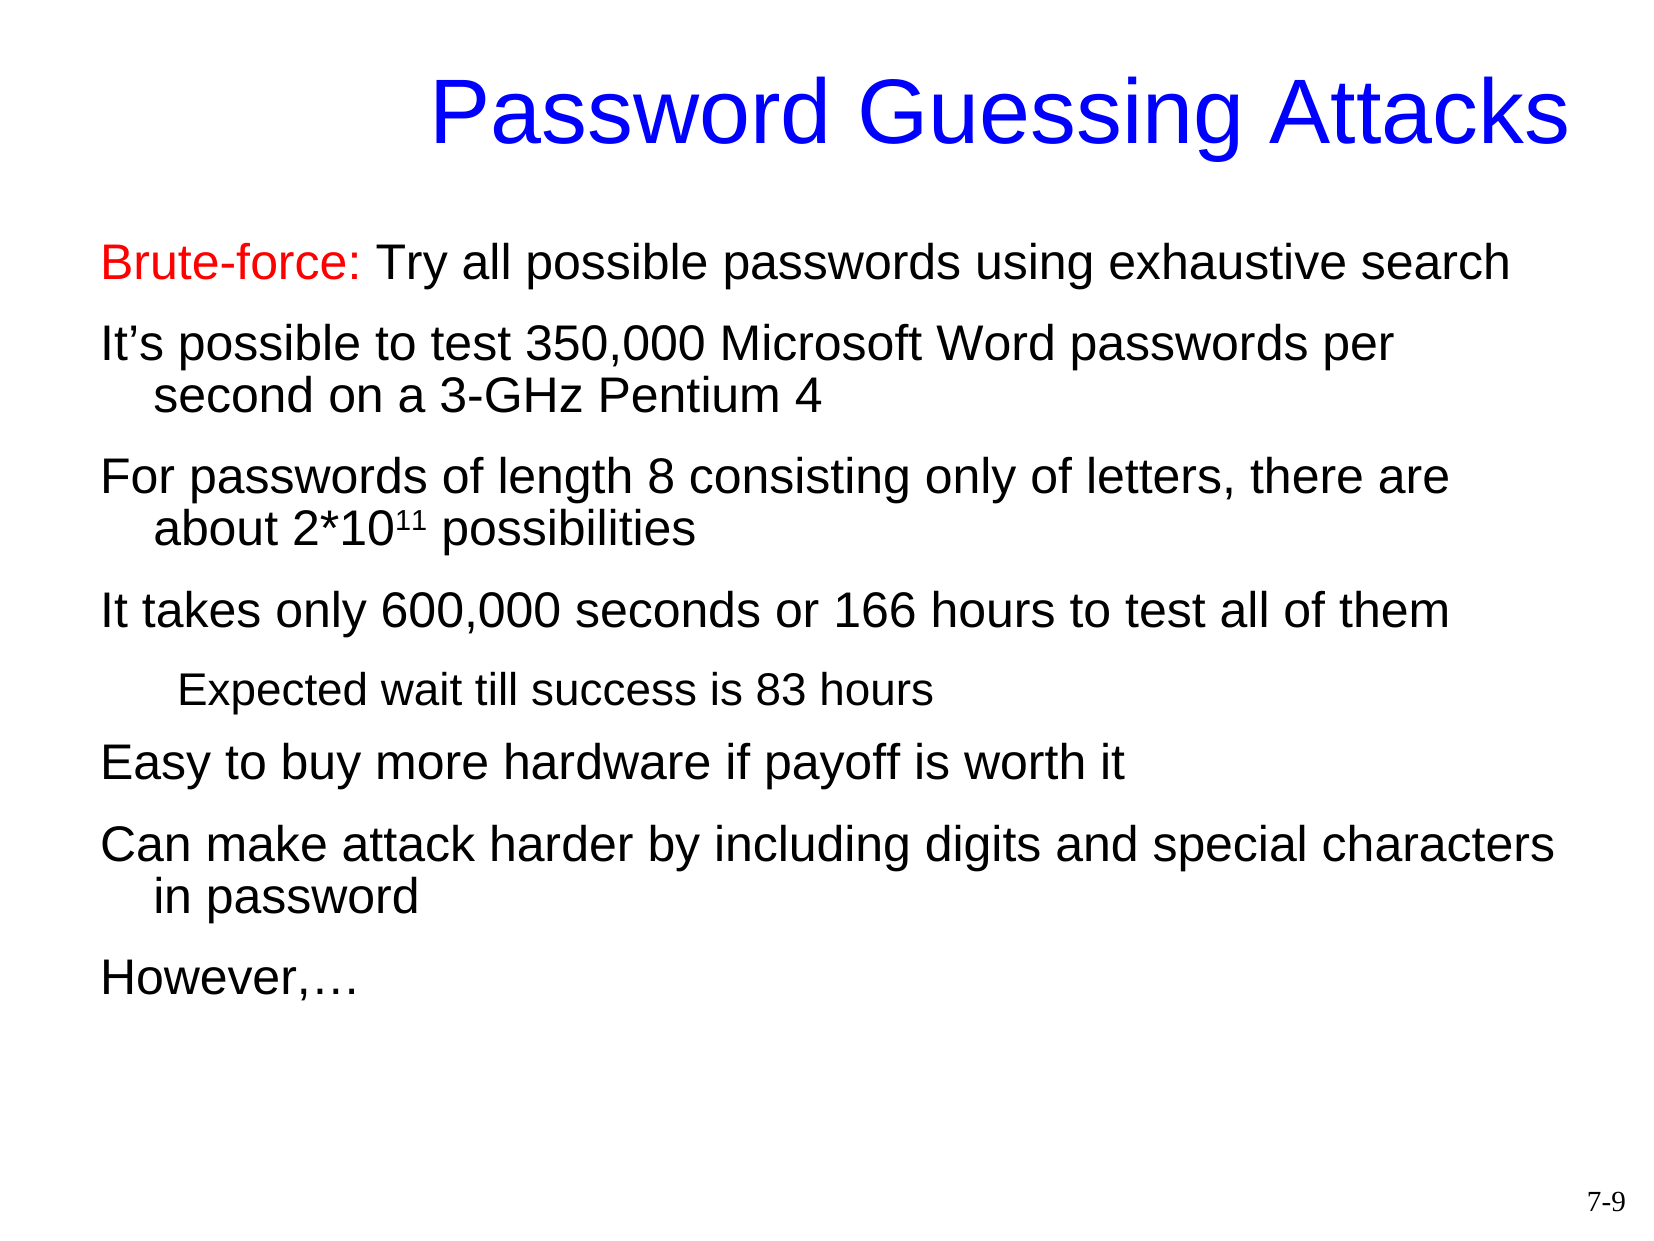

# Password Guessing Attacks
Brute-force: Try all possible passwords using exhaustive search
It’s possible to test 350,000 Microsoft Word passwords per second on a 3-GHz Pentium 4
For passwords of length 8 consisting only of letters, there are about 2*1011 possibilities
It takes only 600,000 seconds or 166 hours to test all of them
Expected wait till success is 83 hours
Easy to buy more hardware if payoff is worth it
Can make attack harder by including digits and special characters in password
However,…